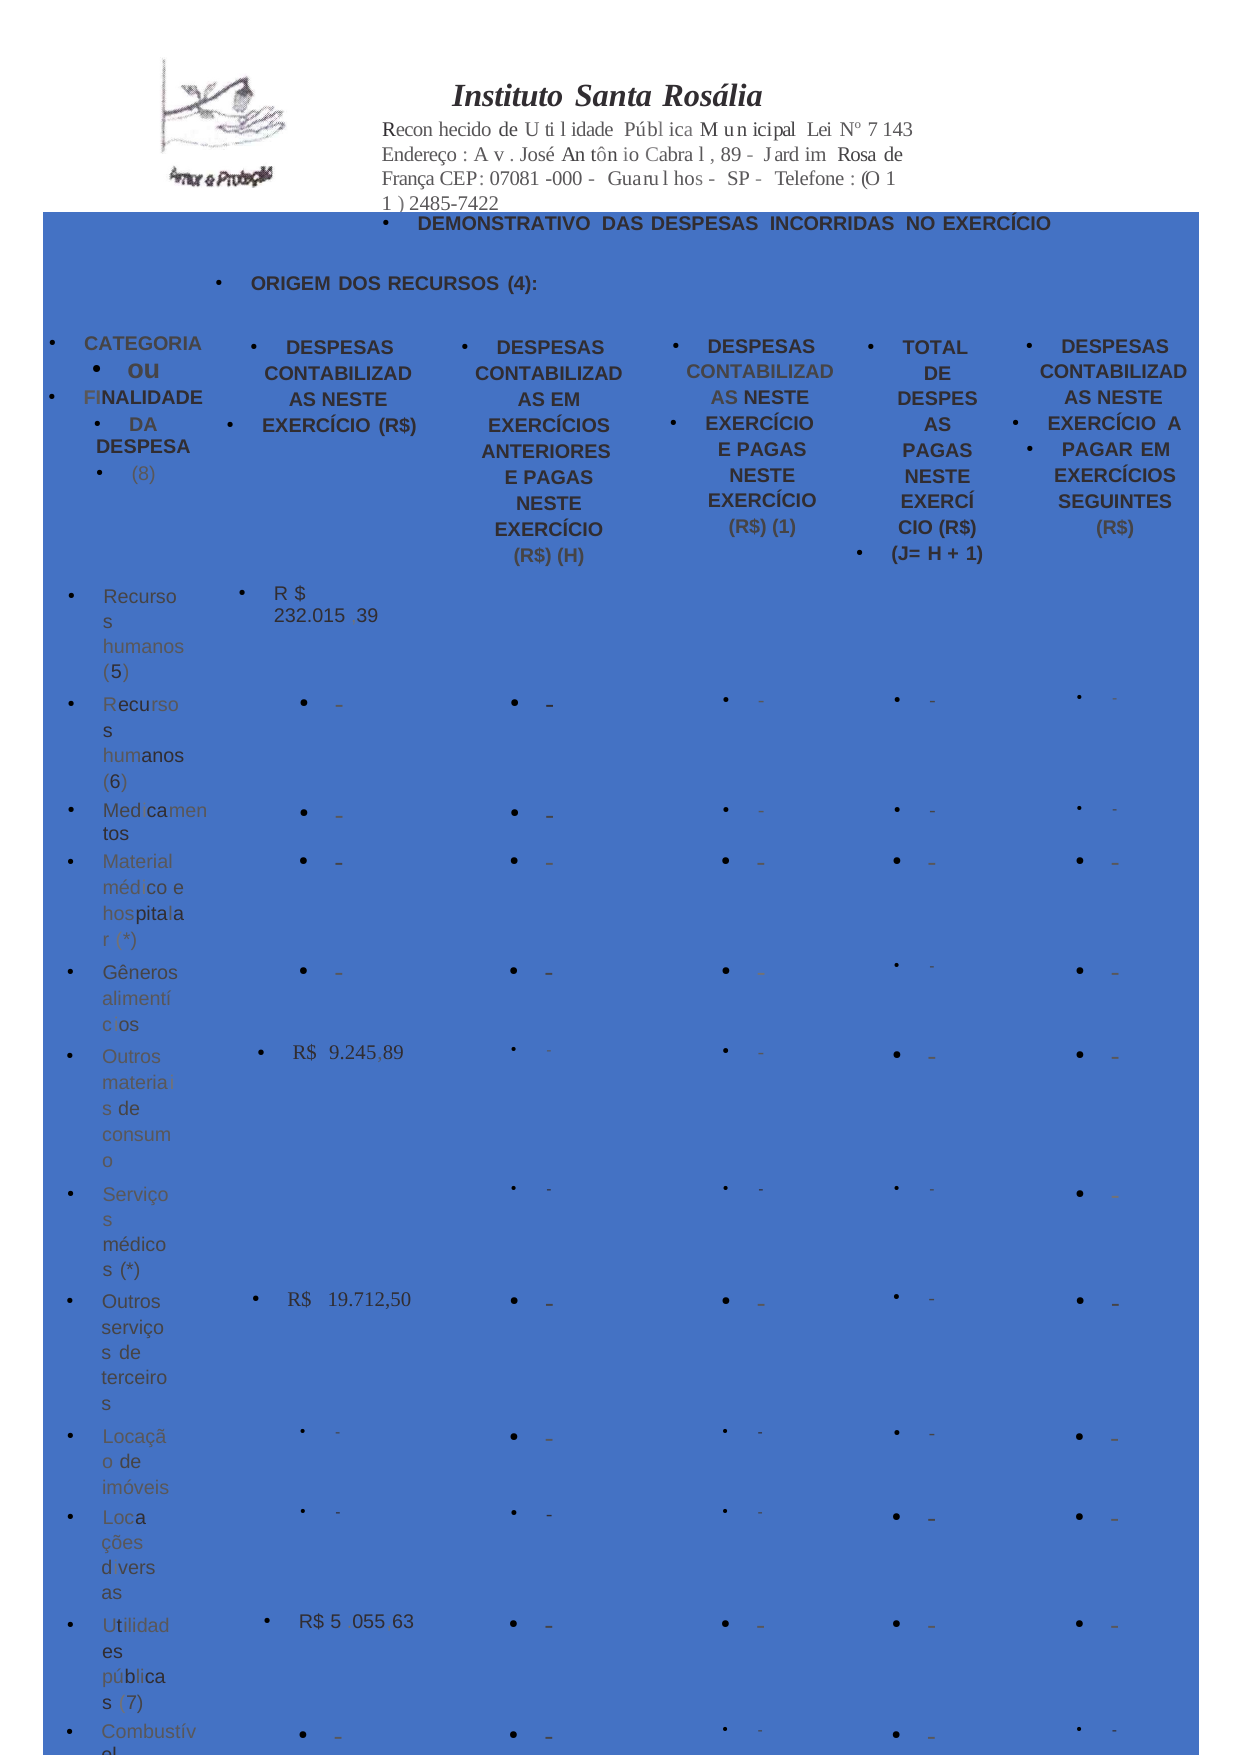

Instituto Santa Rosália
Recon hecido de U ti l idade Públ ica M u n icipal Lei Nº 7 143 Endereço : A v . José An tôn io Cabra l , 89 -J ard im Rosa de França CEP: 07081 -000 - Guaru l hos - SP - Telefone : (O 1 1 ) 2485-7422
E-mai 1 : i nsti tutosantarosal ia@vahoo.com.br- CN PJ : 52.370 .9701000 1 -82
| | DEMONSTRATIVO DAS DESPESAS INCORRIDAS NO EXERCÍCIO | | | | |
| --- | --- | --- | --- | --- | --- |
| | ORIGEM DOS RECURSOS (4): | | | | |
| CATEGORIA ou FINALIDADE DA DESPESA (8) | DESPESAS CONTABILIZADAS NESTE EXERCÍCIO (R$) | DESPESAS CONTABILIZADAS EM EXERCÍCIOS ANTERIORES E PAGAS NESTE EXERCÍCIO (R$) (H) | DESPESAS CONTABILIZADAS NESTE EXERCÍCIO E PAGAS NESTE EXERCÍCIO (R$) (1) | TOTAL DE DESPESAS PAGAS NESTE EXERCÍCIO (R$) (J= H + 1) | DESPESAS CONTABILIZADAS NESTE EXERCÍCIO A PAGAR EM EXERCÍCIOS SEGUINTES (R$) |
| Recursos humanos (5) | R $ 232.015 ,39 | | | | |
| Recursos humanos (6) | - | - | - | - | - |
| Medicamentos | - | - | - | - | - |
| Material médico e hospitalar (\*) | - | - | - | - | - |
| Gêneros alimentícios | - | - | - | - | - |
| Outros materiais de consumo | R$ 9.245,89 | - | - | - | - |
| Serviços médicos (\*) | | - | - | - | - |
| Outros serviços de terceiros | R$ 19.712,50 | - | - | - | - |
| Locação de imóveis | - | - | - | - | - |
| Locações diversas | - | - | - | - | - |
| Utilidades públicas (7) | R$ 5 .055,63 | - | - | - | - |
| Combustível | - | - | - | - | - |
| Bens e materiais permanentes | R$ 12.451 ,71 | | -- | - | - |
| Obras | - | - | - | - | - |
| Despesas financeiras e bancárias | - | - | - | - | - |
| Outras despesas | R$ 29 . 130, 14 | - | - | - | R$ 4 .712,72 |
| TOTAL | R$ 20 .868 ,06 | | | | |